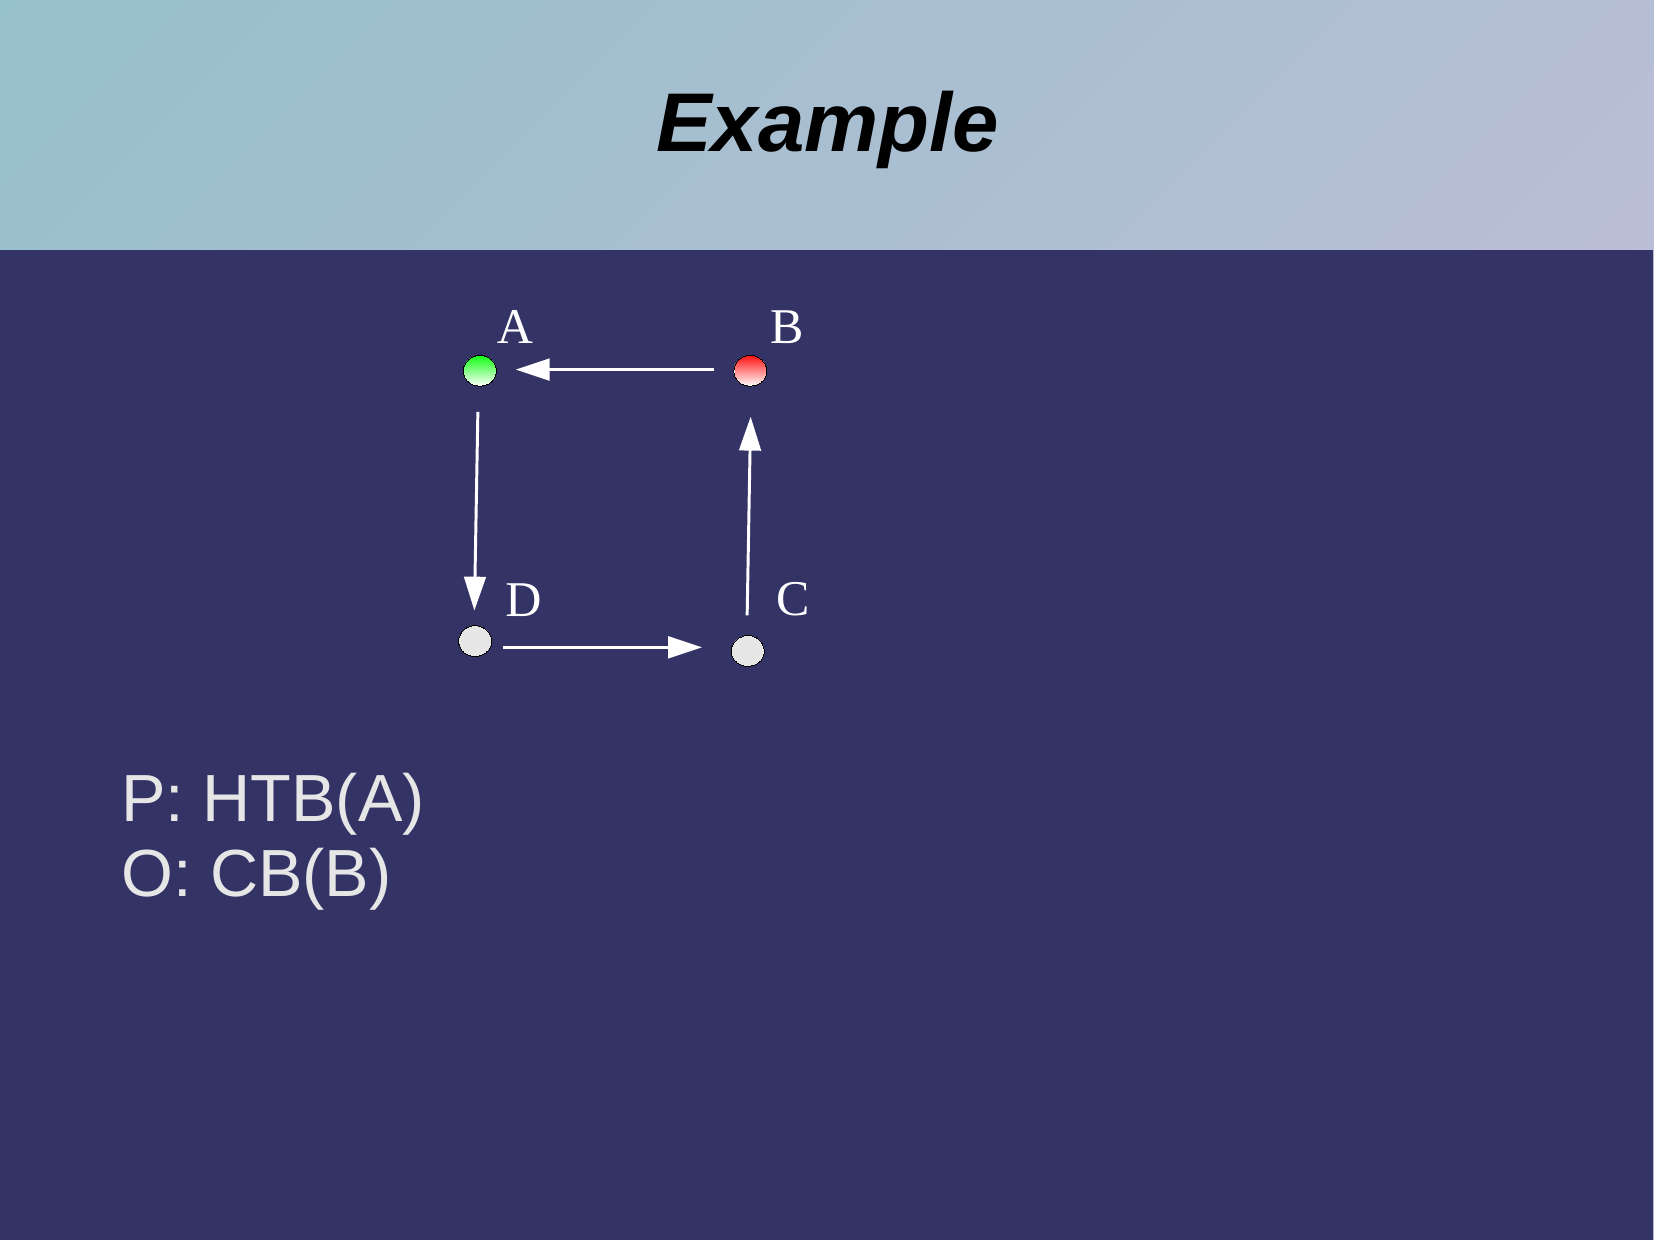

# Example
A
B
C
D
P: HTB(A)
O: CB(B)